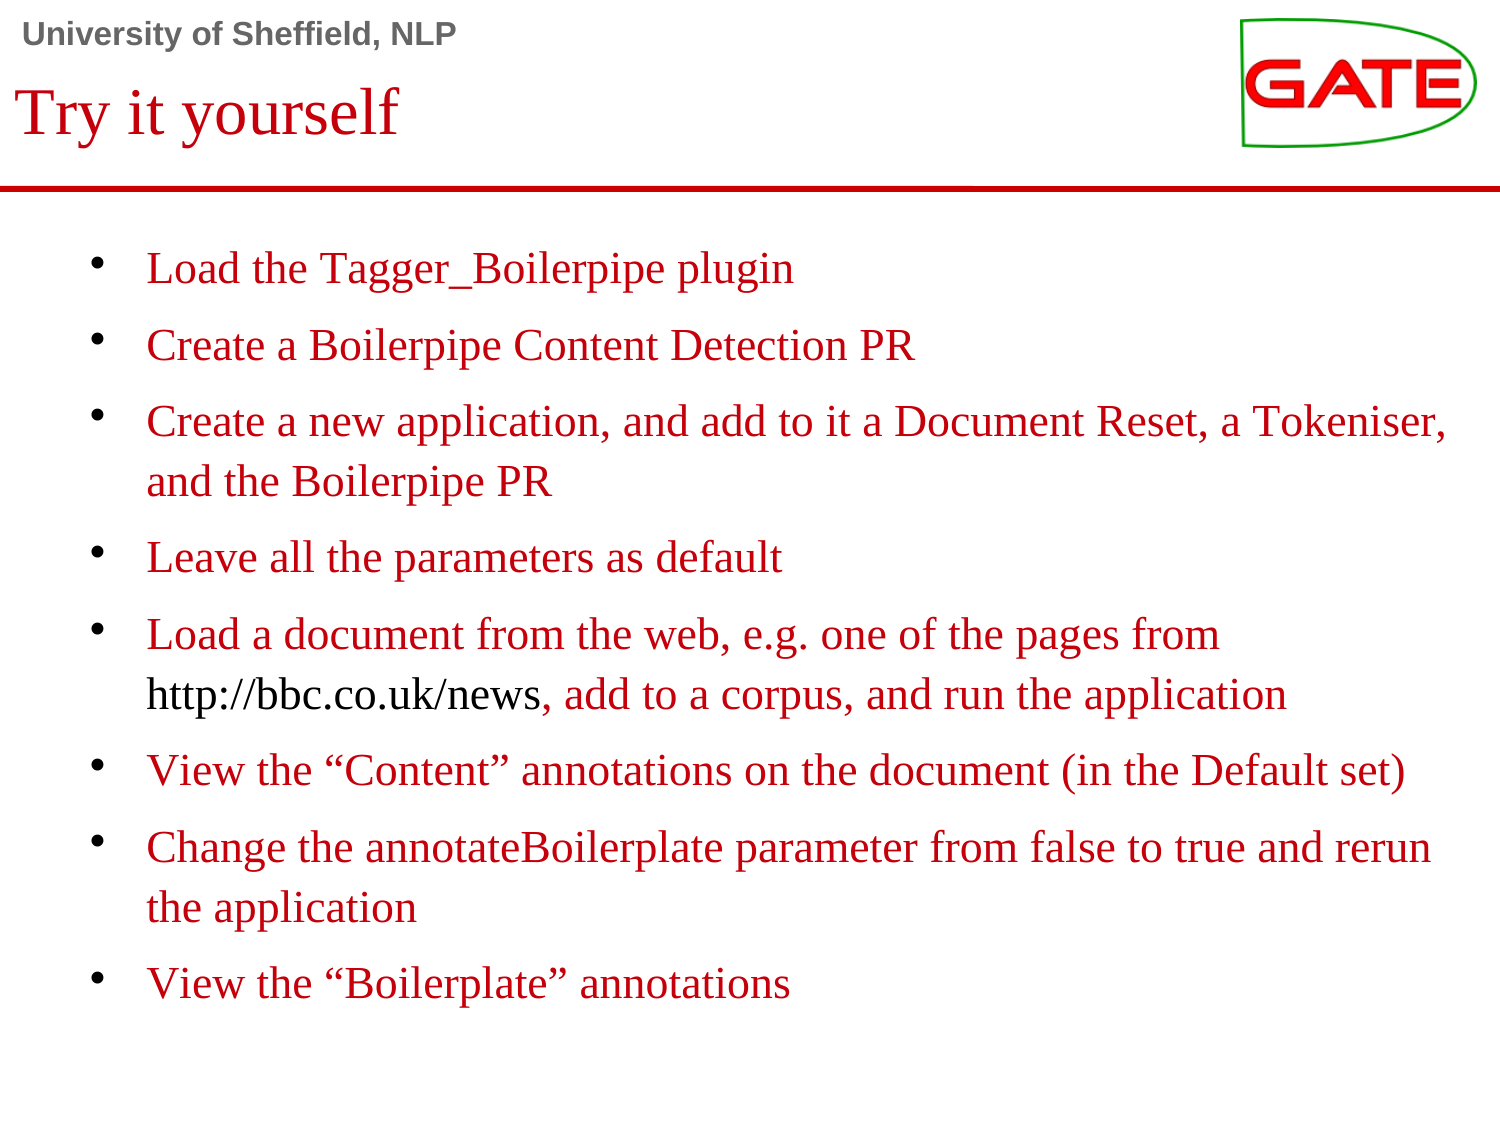

# Try it yourself
Load the Tagger_Boilerpipe plugin
Create a Boilerpipe Content Detection PR
Create a new application, and add to it a Document Reset, a Tokeniser, and the Boilerpipe PR
Leave all the parameters as default
Load a document from the web, e.g. one of the pages from http://bbc.co.uk/news, add to a corpus, and run the application
View the “Content” annotations on the document (in the Default set)
Change the annotateBoilerplate parameter from false to true and rerun the application
View the “Boilerplate” annotations